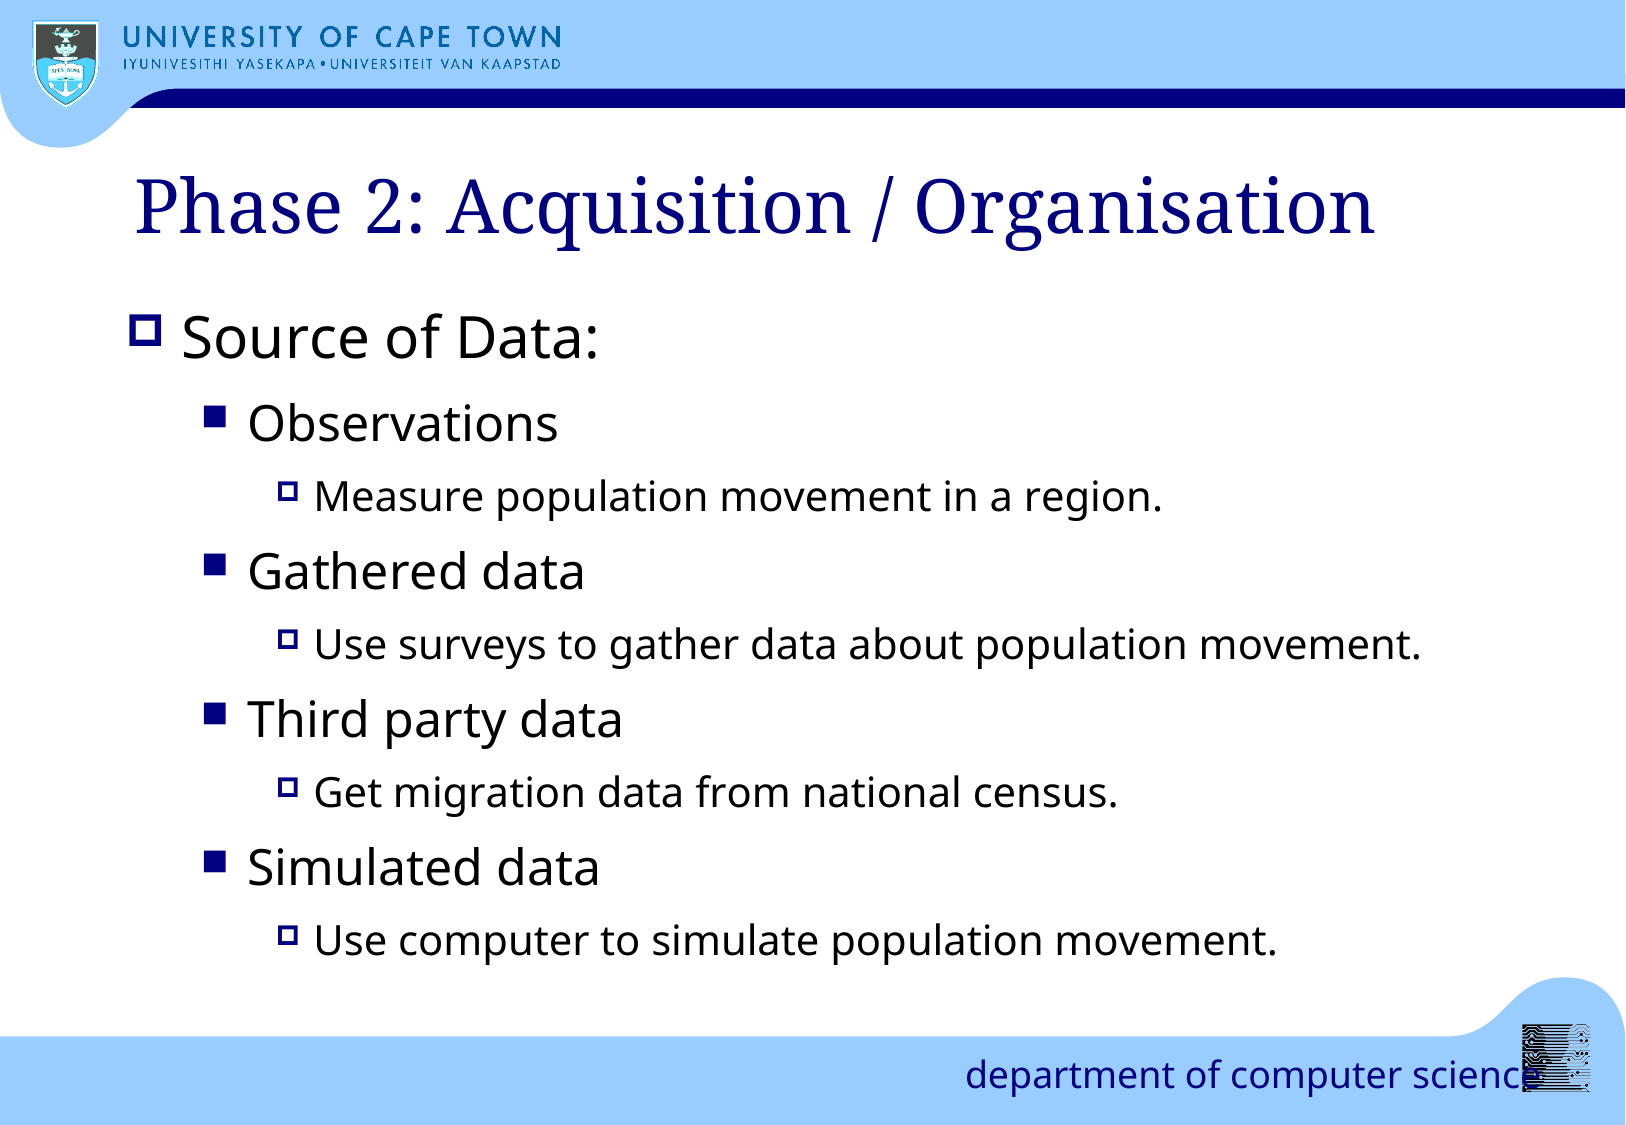

# Phase 2: Acquisition / Organisation
Source of Data:
Observations
Measure population movement in a region.
Gathered data
Use surveys to gather data about population movement.
Third party data
Get migration data from national census.
Simulated data
Use computer to simulate population movement.